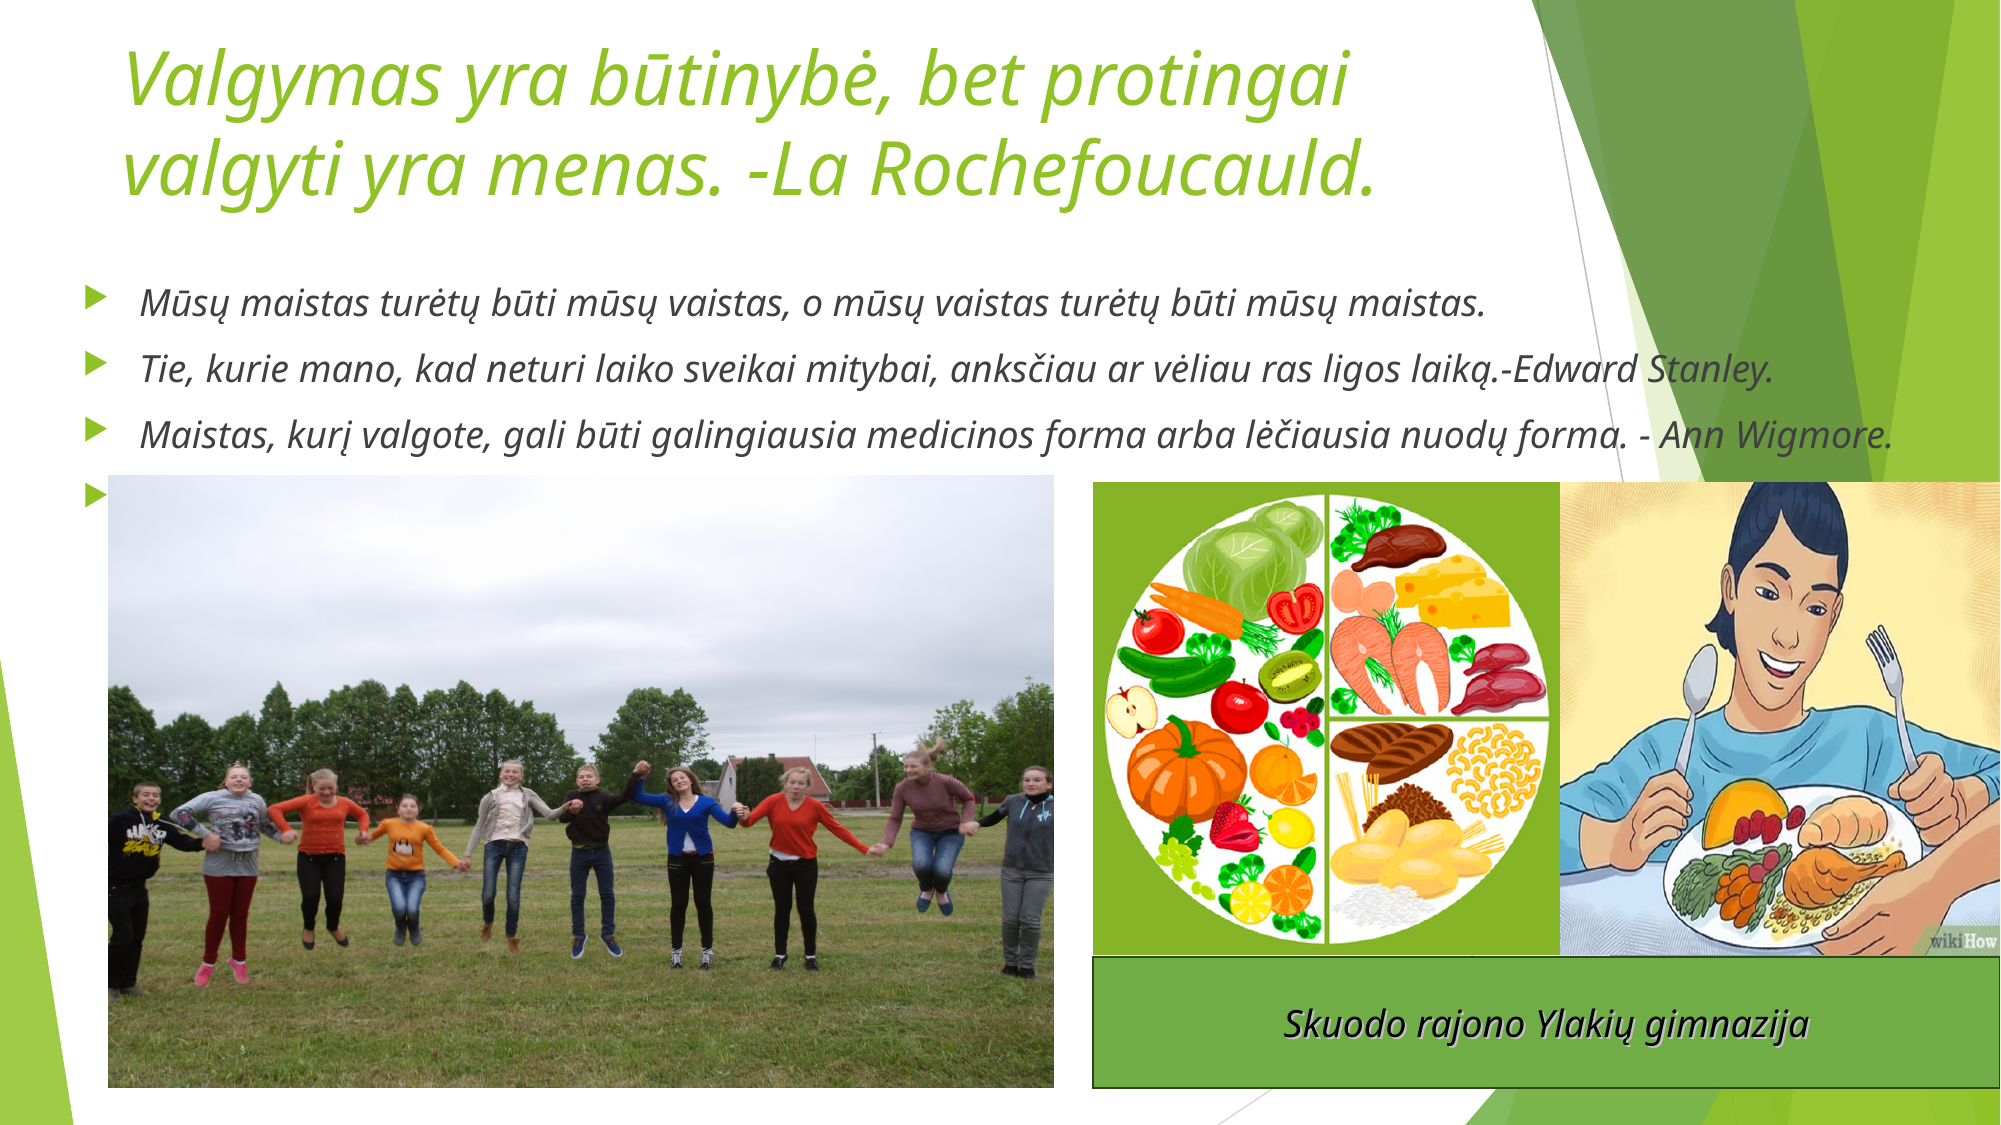

# Valgymas yra būtinybė, bet protingai valgyti yra menas. -La Rochefoucauld.
Mūsų maistas turėtų būti mūsų vaistas, o mūsų vaistas turėtų būti mūsų maistas.
Tie, kurie mano, kad neturi laiko sveikai mitybai, anksčiau ar vėliau ras ligos laiką.-Edward Stanley.
Maistas, kurį valgote, gali būti galingiausia medicinos forma arba lėčiausia nuodų forma. - Ann Wigmore.
Skuodo rajono Ylakių gimnazija